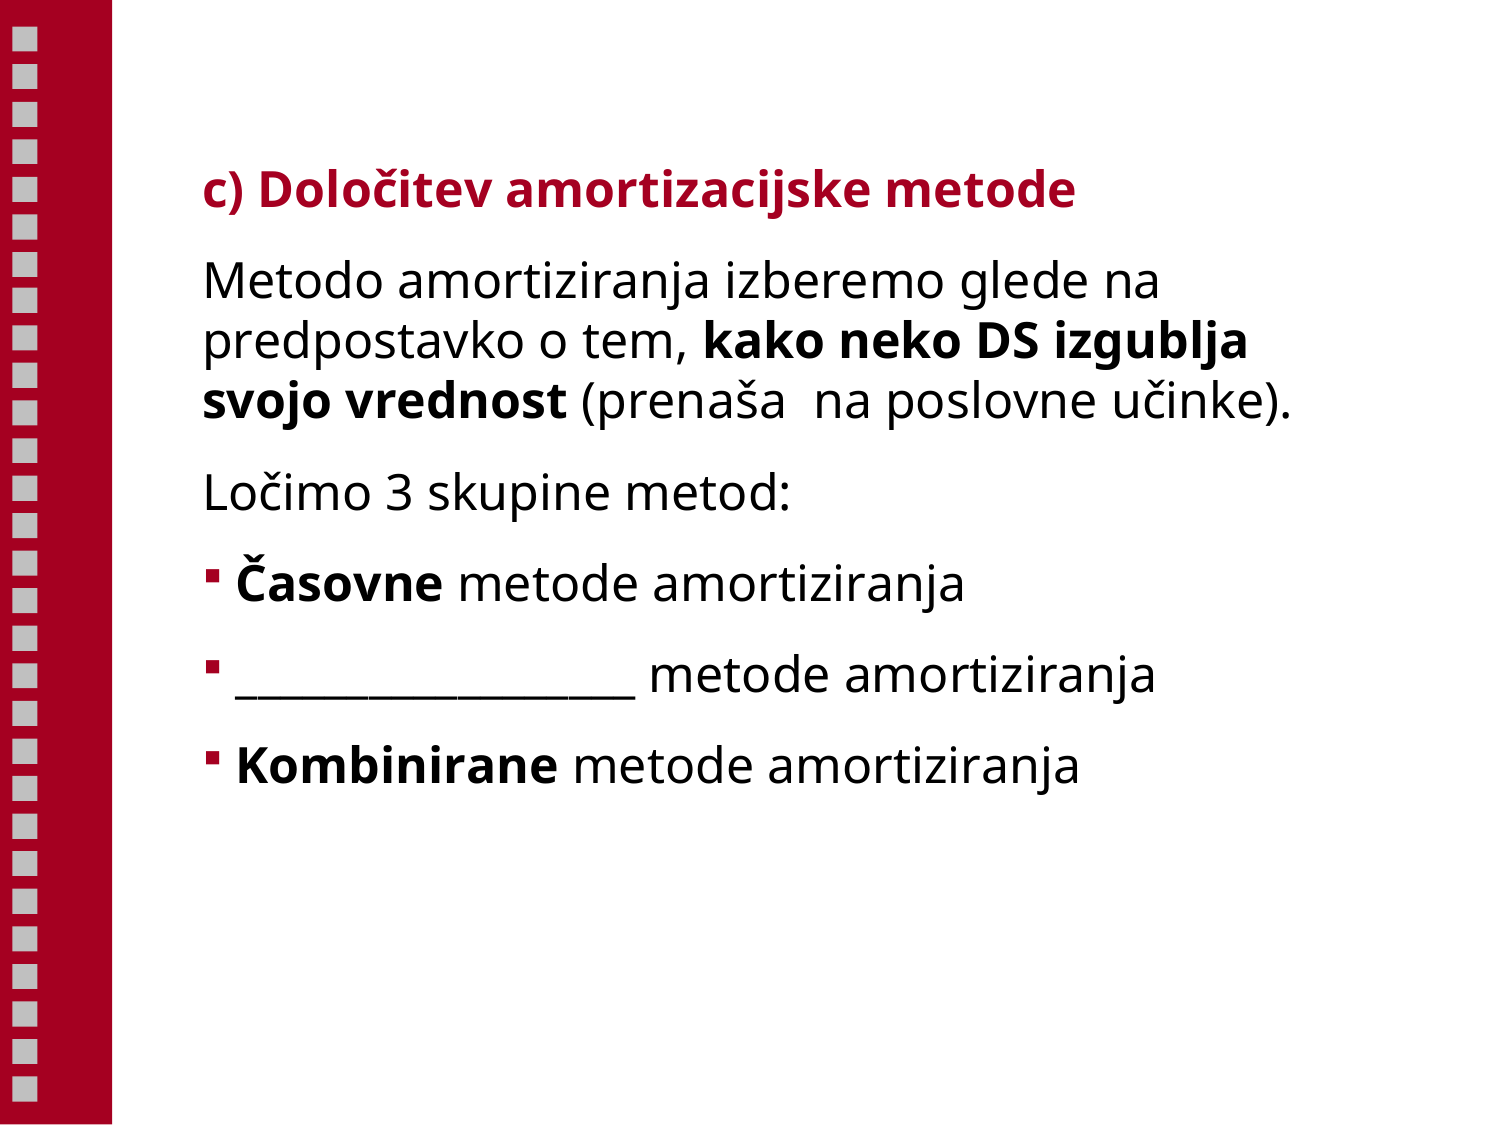

c) Določitev amortizacijske metode
Metodo amortiziranja izberemo glede na predpostavko o tem, kako neko DS izgublja svojo vrednost (prenaša na poslovne učinke).
Ločimo 3 skupine metod:
 Časovne metode amortiziranja
 __________________ metode amortiziranja
 Kombinirane metode amortiziranja